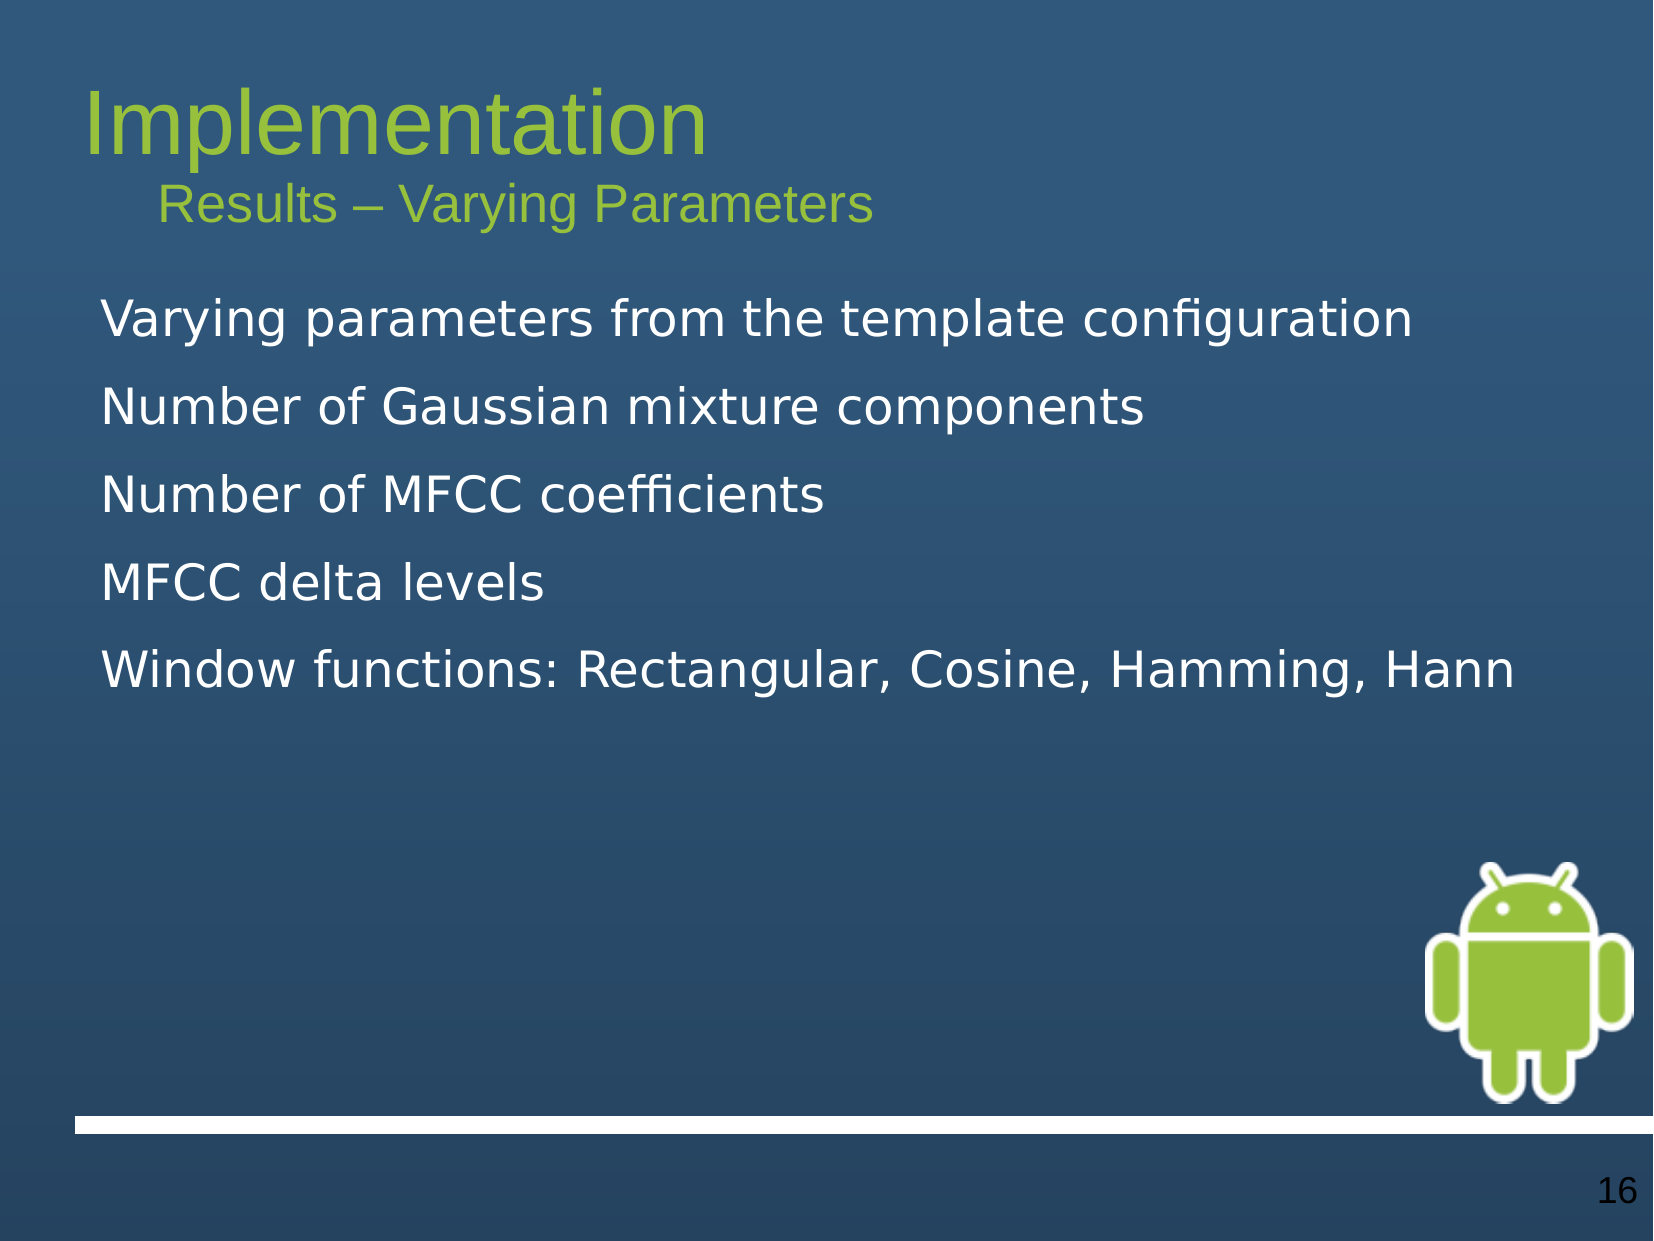

# Implementation Results – Varying Parameters
Varying parameters from the template configuration
Number of Gaussian mixture components
Number of MFCC coefficients
MFCC delta levels
Window functions: Rectangular, Cosine, Hamming, Hann